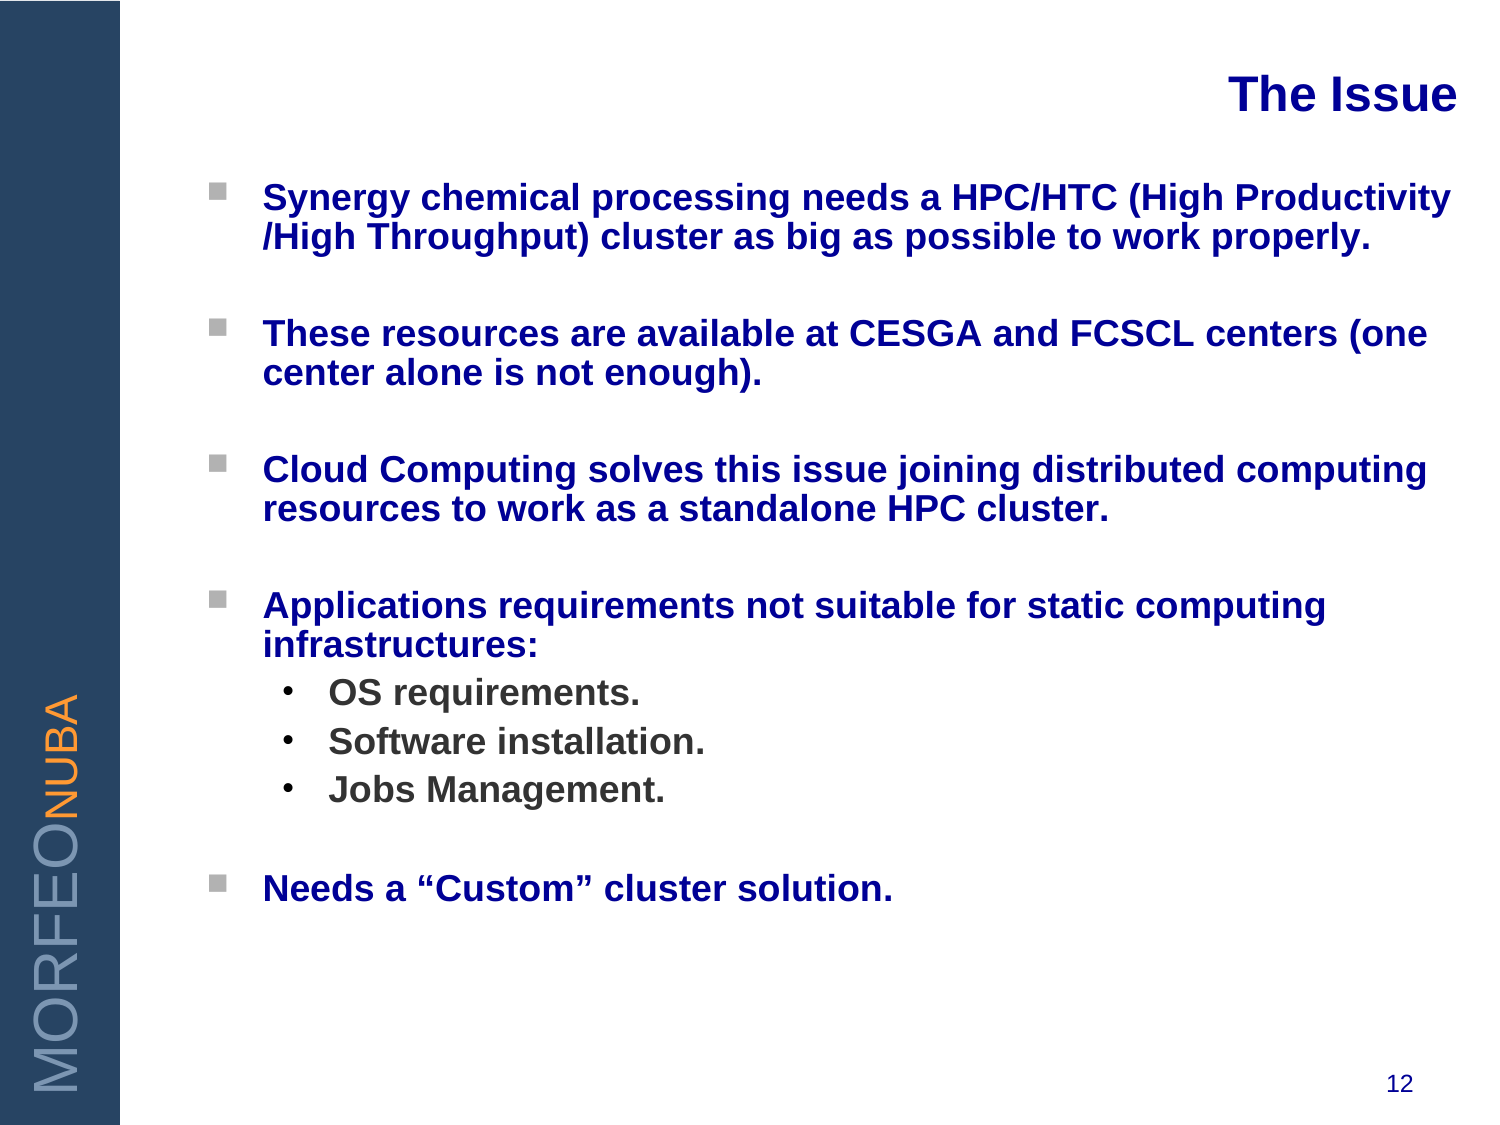

The Issue
Synergy chemical processing needs a HPC/HTC (High Productivity /High Throughput) cluster as big as possible to work properly.
These resources are available at CESGA and FCSCL centers (one center alone is not enough).
Cloud Computing solves this issue joining distributed computing resources to work as a standalone HPC cluster.
Applications requirements not suitable for static computing infrastructures:
OS requirements.
Software installation.
Jobs Management.
Needs a “Custom” cluster solution.